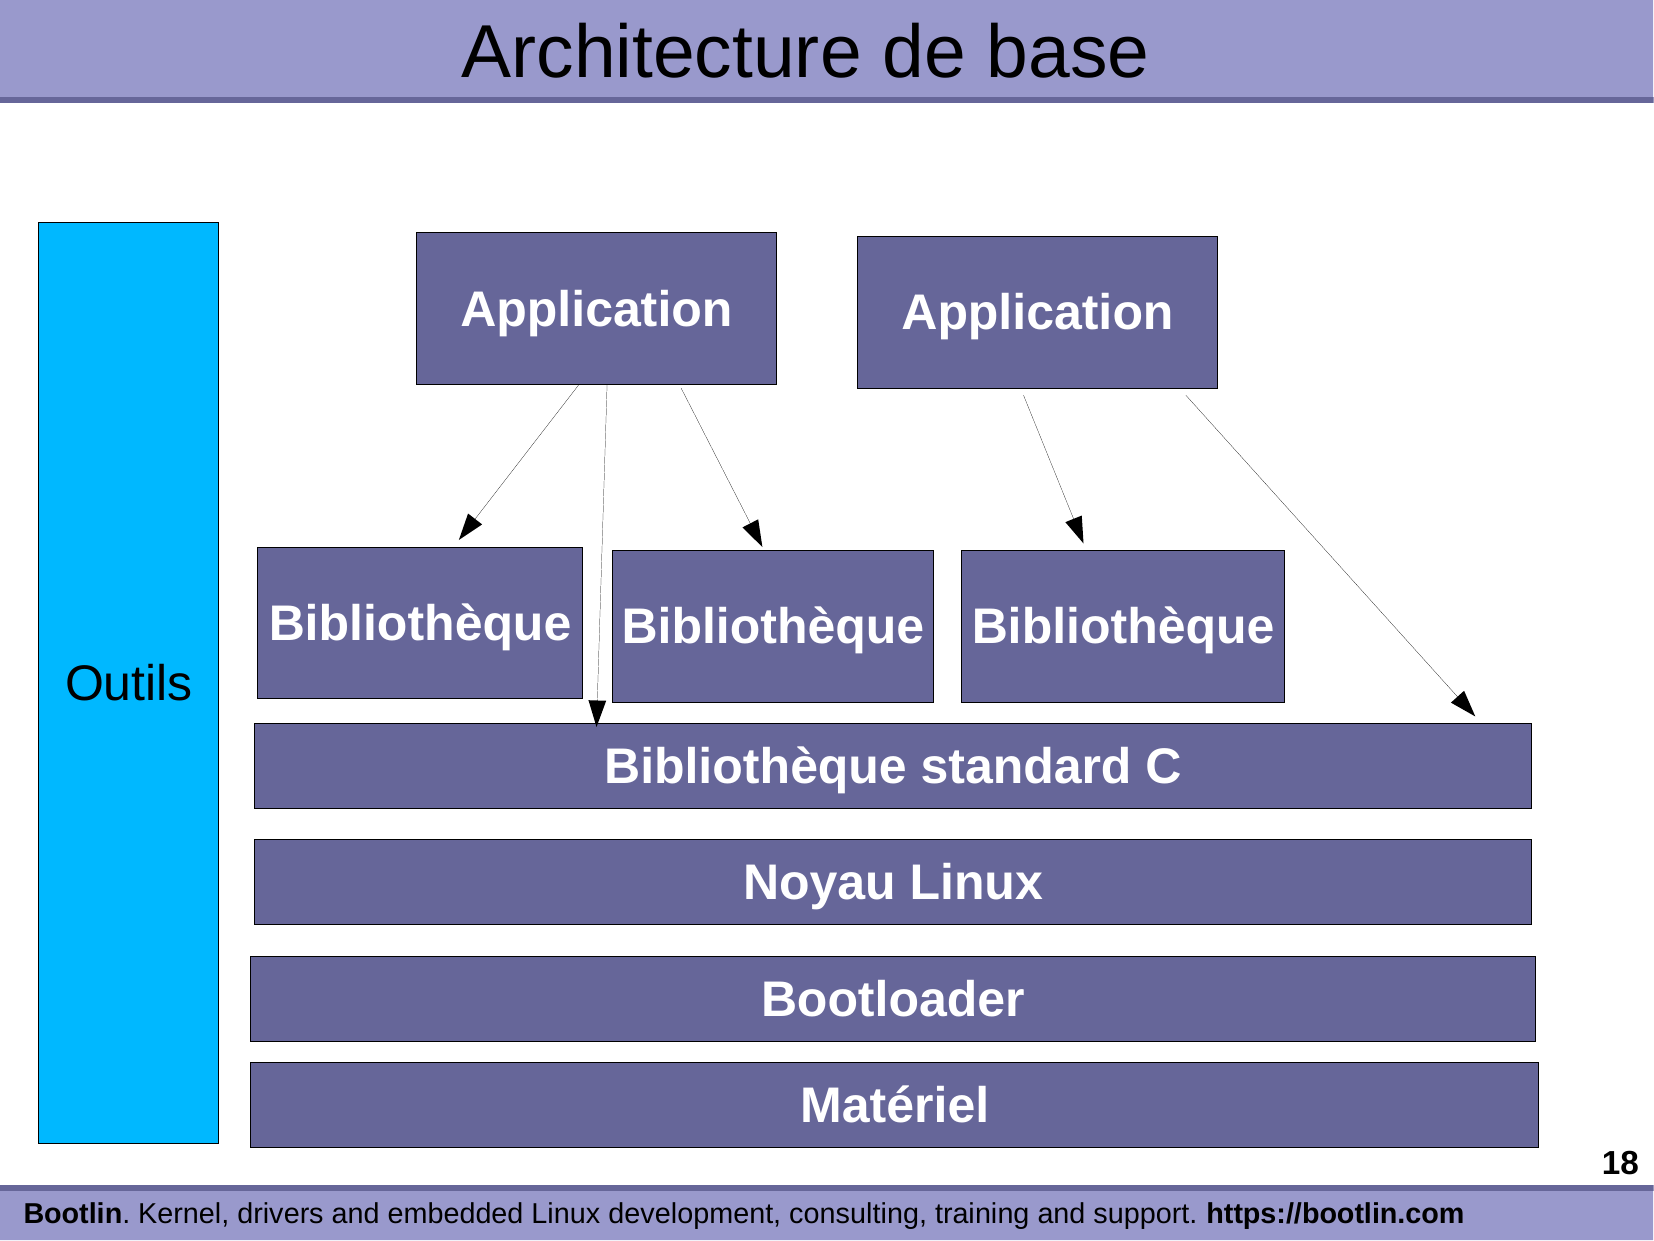

# Architecture de base
Outils
Application
Application
Bibliothèque
Bibliothèque
Bibliothèque
Bibliothèque standard C
Noyau Linux
Bootloader
Matériel